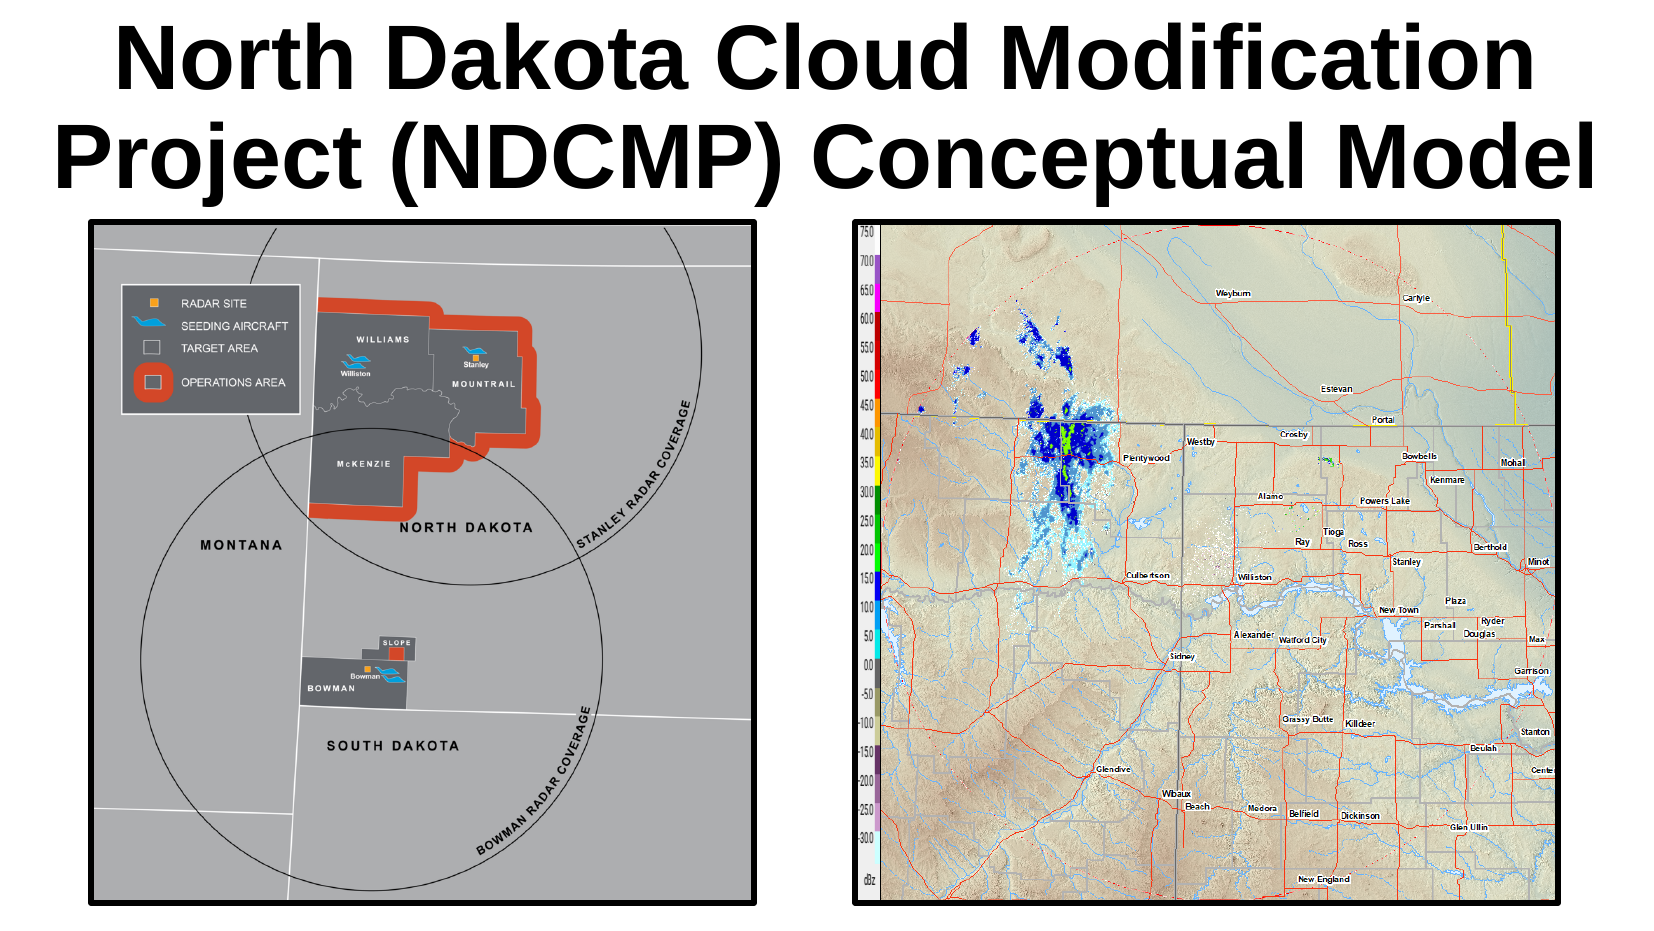

# North Dakota Cloud Modification Project (NDCMP) Conceptual Model